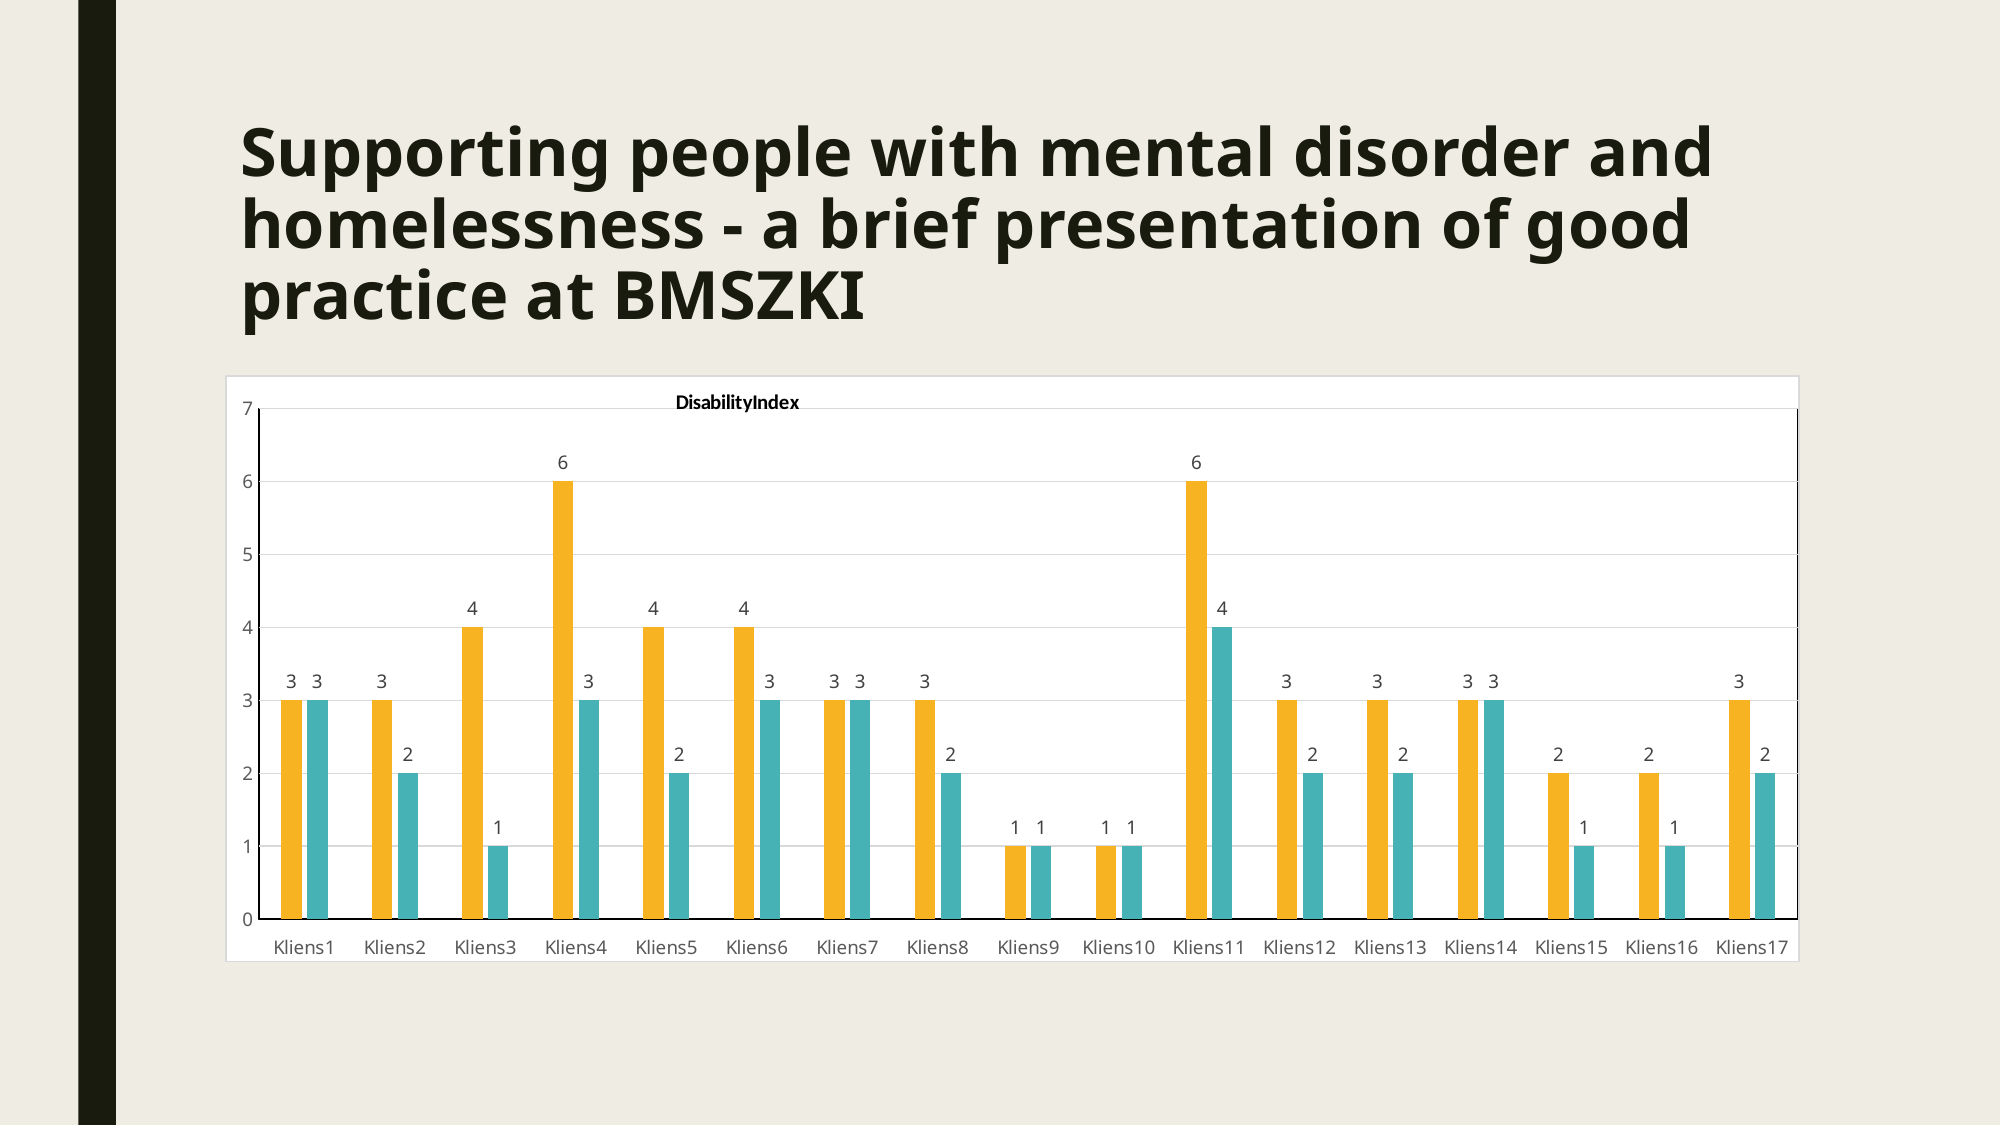

# Supporting people with mental disorder and homelessness - a brief presentation of good practice at BMSZKI
### Chart: DisabilityIndex
| Category | Series1 | Series3 |
|---|---|---|
| Kliens1 | 3.0 | 3.0 |
| Kliens2 | 3.0 | 2.0 |
| Kliens3 | 4.0 | 1.0 |
| Kliens4 | 6.0 | 3.0 |
| Kliens5 | 4.0 | 2.0 |
| Kliens6 | 4.0 | 3.0 |
| Kliens7 | 3.0 | 3.0 |
| Kliens8 | 3.0 | 2.0 |
| Kliens9 | 1.0 | 1.0 |
| Kliens10 | 1.0 | 1.0 |
| Kliens11 | 6.0 | 4.0 |
| Kliens12 | 3.0 | 2.0 |
| Kliens13 | 3.0 | 2.0 |
| Kliens14 | 3.0 | 3.0 |
| Kliens15 | 2.0 | 1.0 |
| Kliens16 | 2.0 | 1.0 |
| Kliens17 | 3.0 | 2.0 |